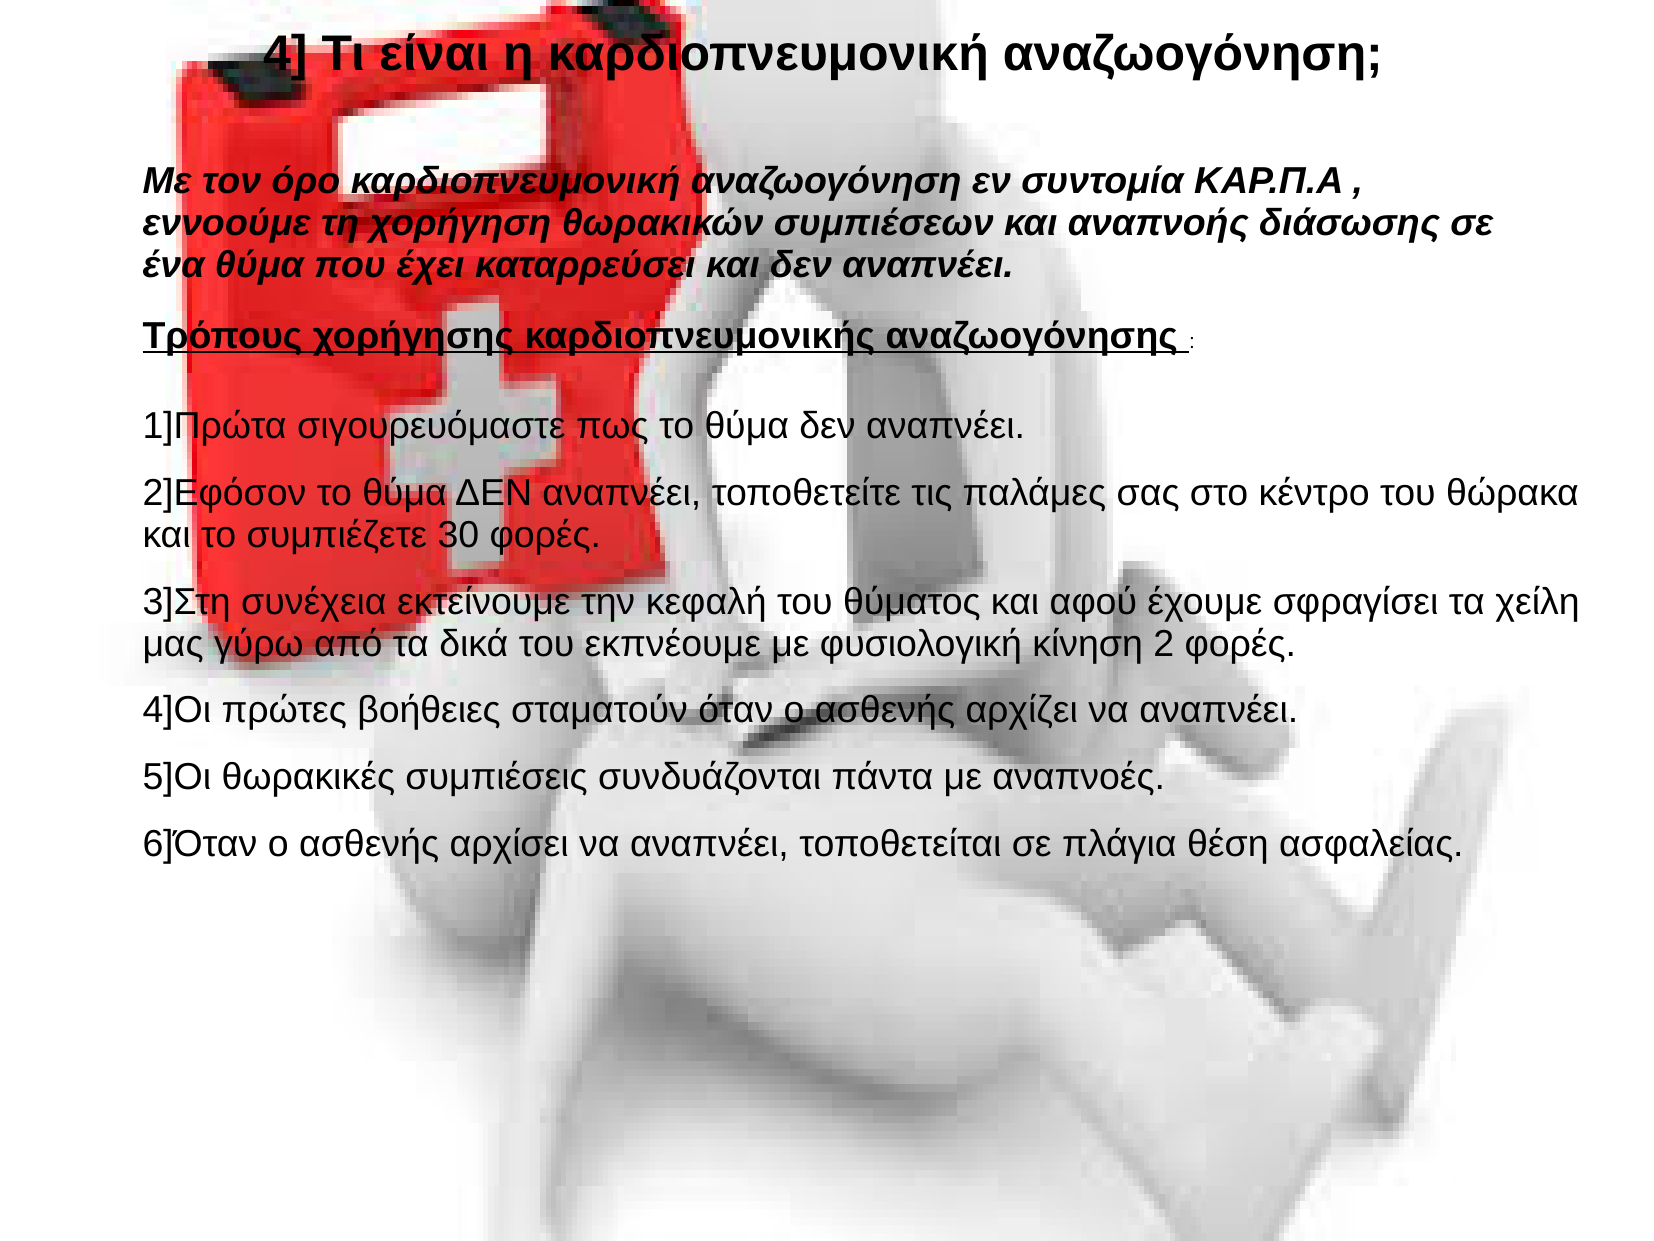

4] Τι είναι η καρδιοπνευμονική αναζωογόνηση;
Με τον όρο καρδιοπνευμονική αναζωογόνηση εν συντομία ΚΑΡ.Π.Α , εννοούμε τη χορήγηση θωρακικών συμπιέσεων και αναπνοής διάσωσης σε ένα θύμα που έχει καταρρεύσει και δεν αναπνέει.
Τρόπους χορήγησης καρδιοπνευμονικής αναζωογόνησης :
1]Πρώτα σιγουρευόμαστε πως το θύμα δεν αναπνέει.
2]Εφόσον το θύμα ΔΕΝ αναπνέει, τοποθετείτε τις παλάμες σας στο κέντρο του θώρακα και το συμπιέζετε 30 φορές.
3]Στη συνέχεια εκτείνουμε την κεφαλή του θύματος και αφού έχουμε σφραγίσει τα χείλη μας γύρω από τα δικά του εκπνέουμε με φυσιολογική κίνηση 2 φορές.
4]Οι πρώτες βοήθειες σταματούν όταν ο ασθενής αρχίζει να αναπνέει.
5]Οι θωρακικές συμπιέσεις συνδυάζονται πάντα με αναπνοές.
6]Όταν ο ασθενής αρχίσει να αναπνέει, τοποθετείται σε πλάγια θέση ασφαλείας.